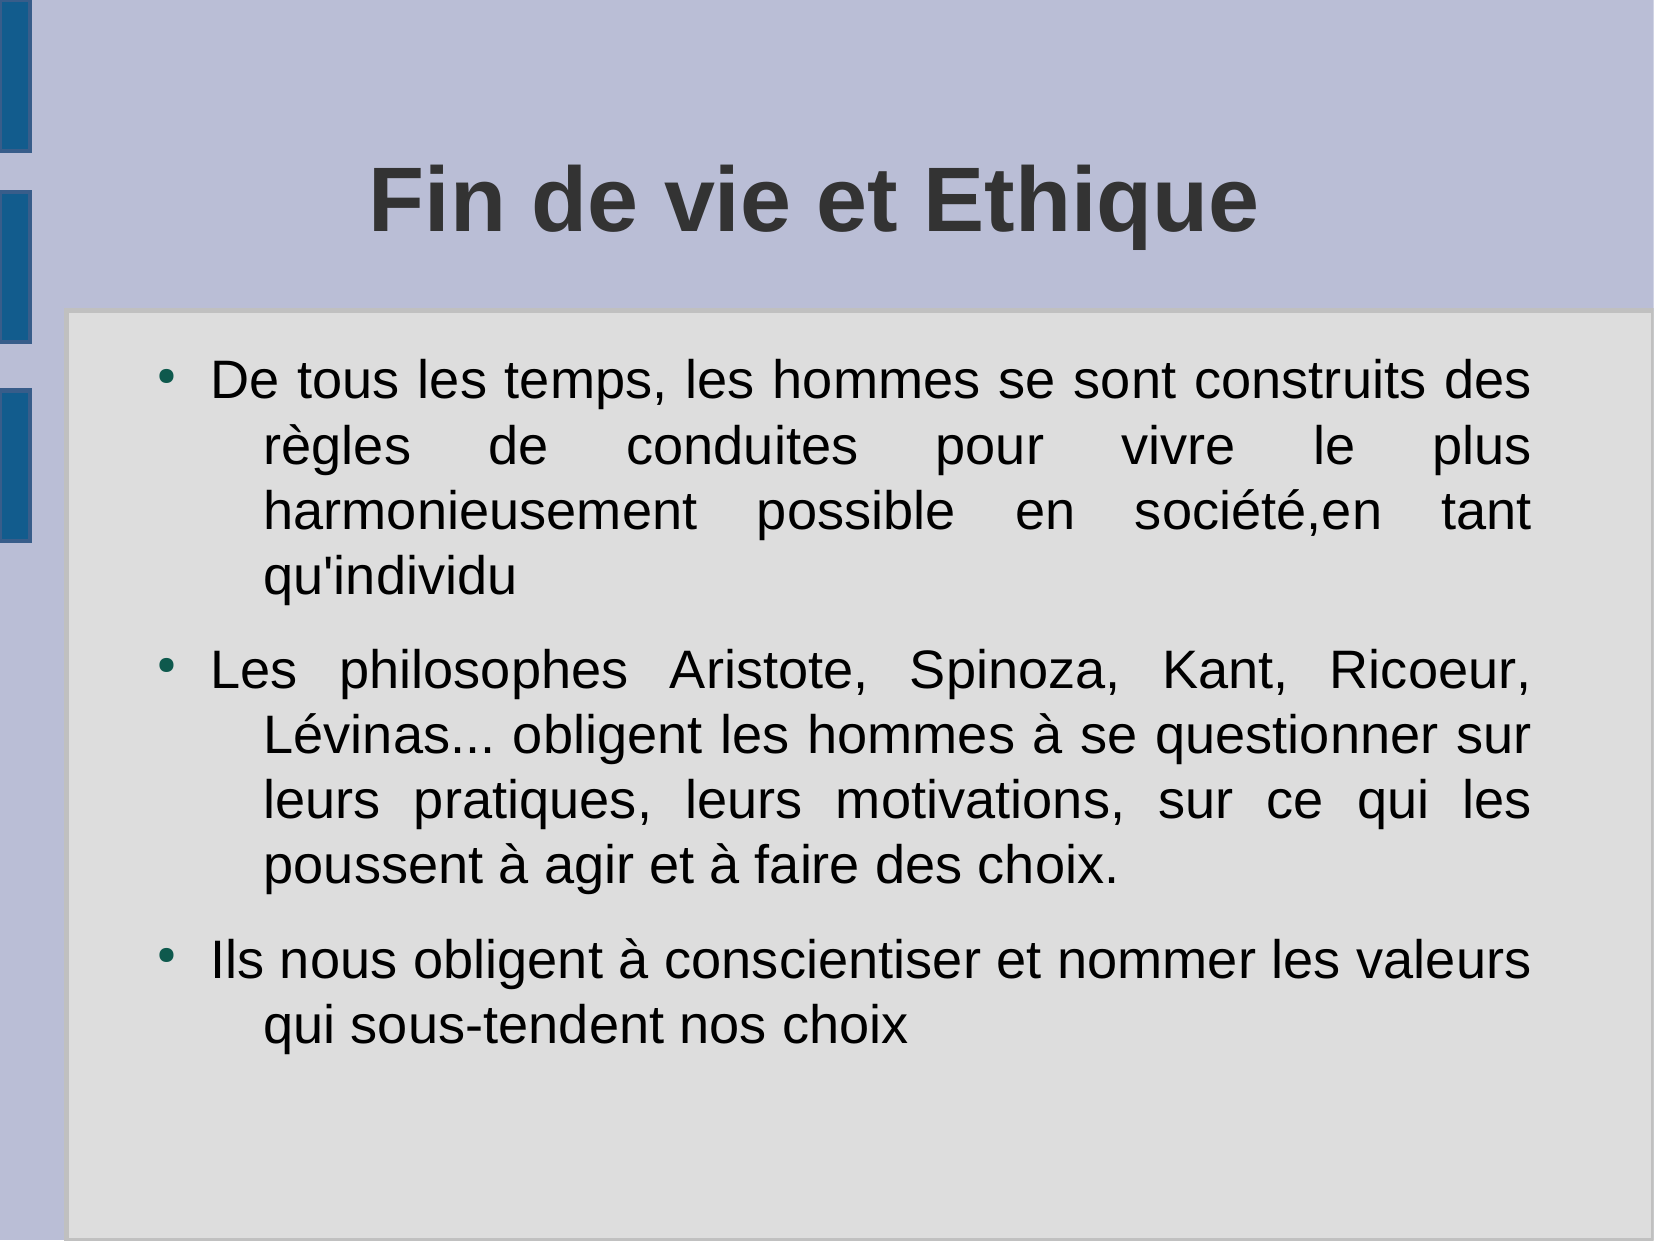

# Fin de vie et Ethique
De tous les temps, les hommes se sont construits des règles de conduites pour vivre le plus harmonieusement possible en société,en tant qu'individu
Les philosophes Aristote, Spinoza, Kant, Ricoeur, Lévinas... obligent les hommes à se questionner sur leurs pratiques, leurs motivations, sur ce qui les poussent à agir et à faire des choix.
Ils nous obligent à conscientiser et nommer les valeurs qui sous-tendent nos choix